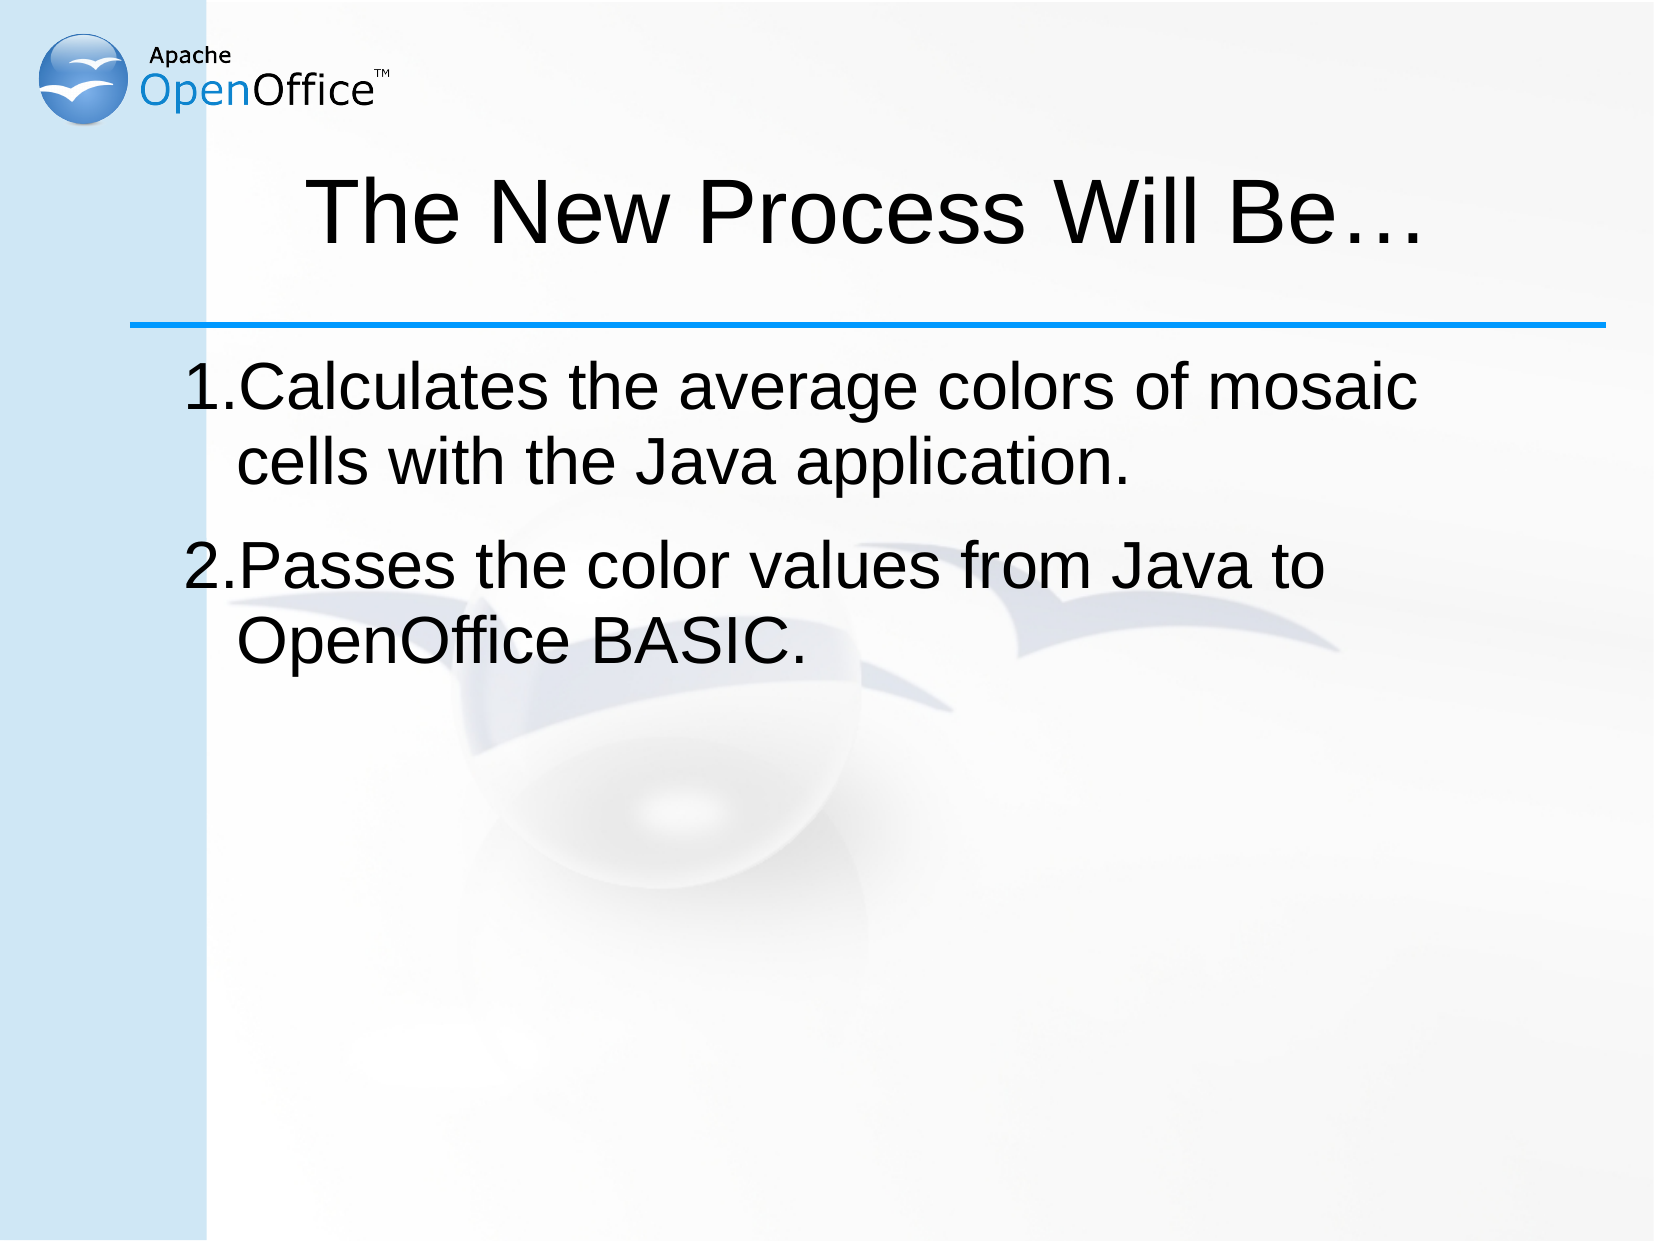

# The New Process Will Be…
Calculates the average colors of mosaic cells with the Java application.
Passes the color values from Java to OpenOffice BASIC.